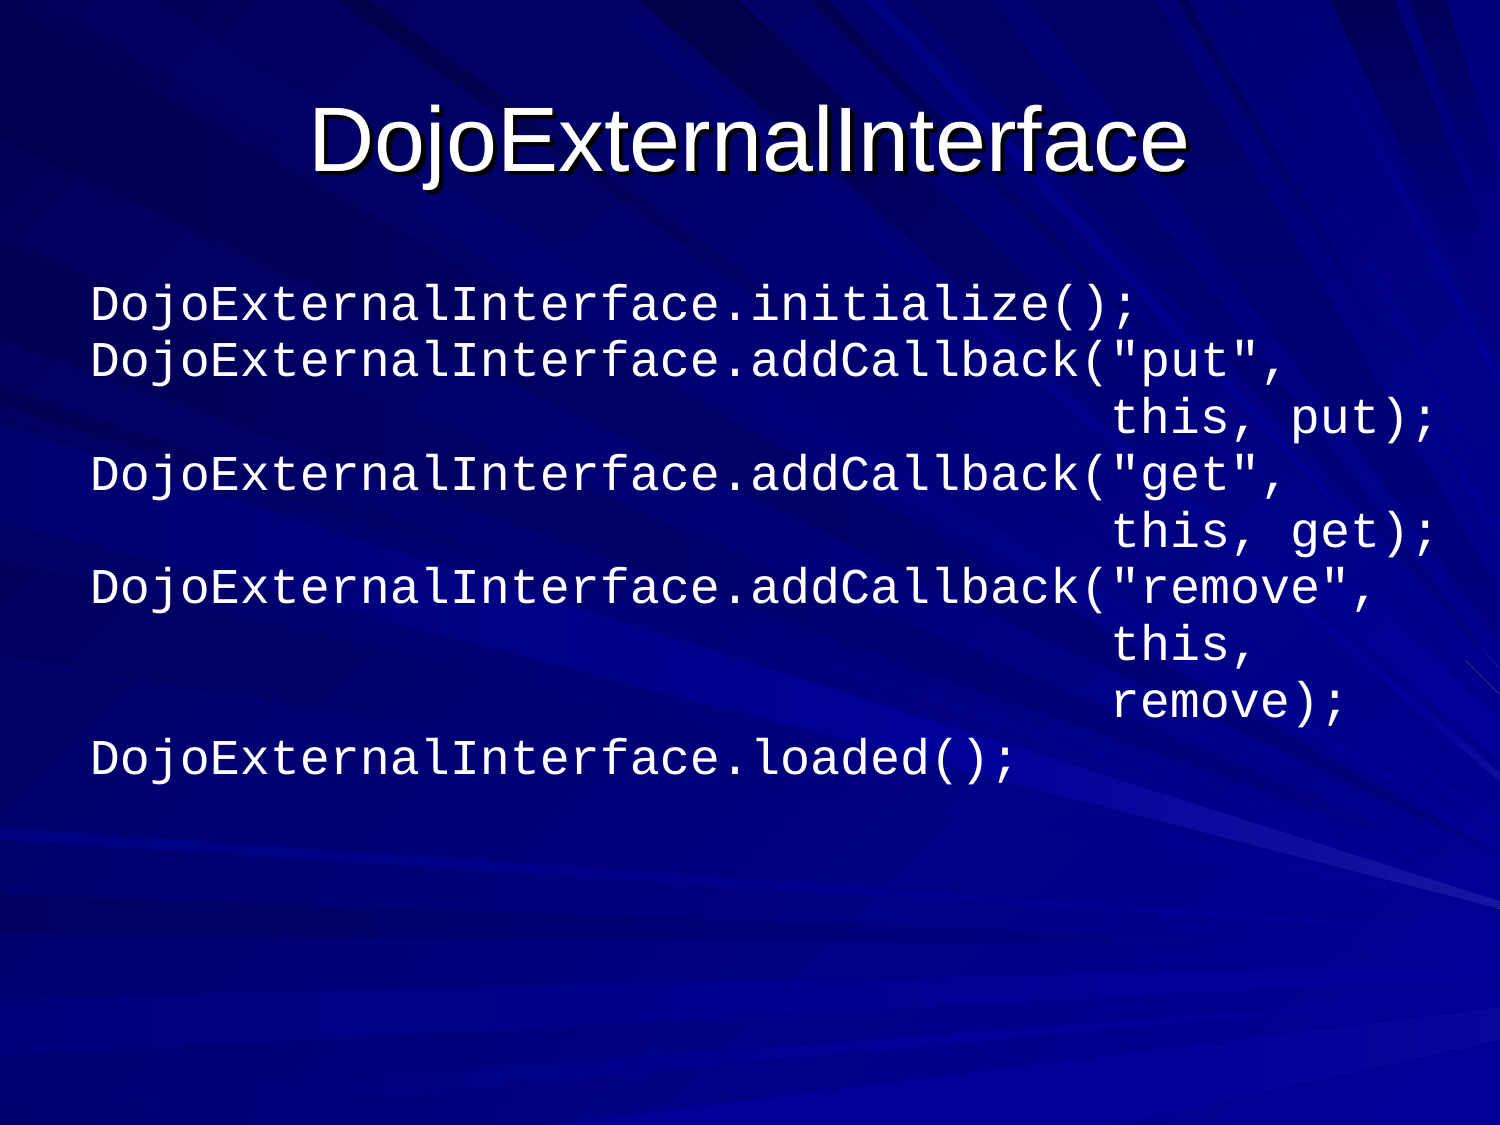

# DojoExternalInterface
DojoExternalInterface.initialize();
DojoExternalInterface.addCallback("put",
 this, put);
DojoExternalInterface.addCallback("get", this, get);
DojoExternalInterface.addCallback("remove", this,
 remove);
DojoExternalInterface.loaded();